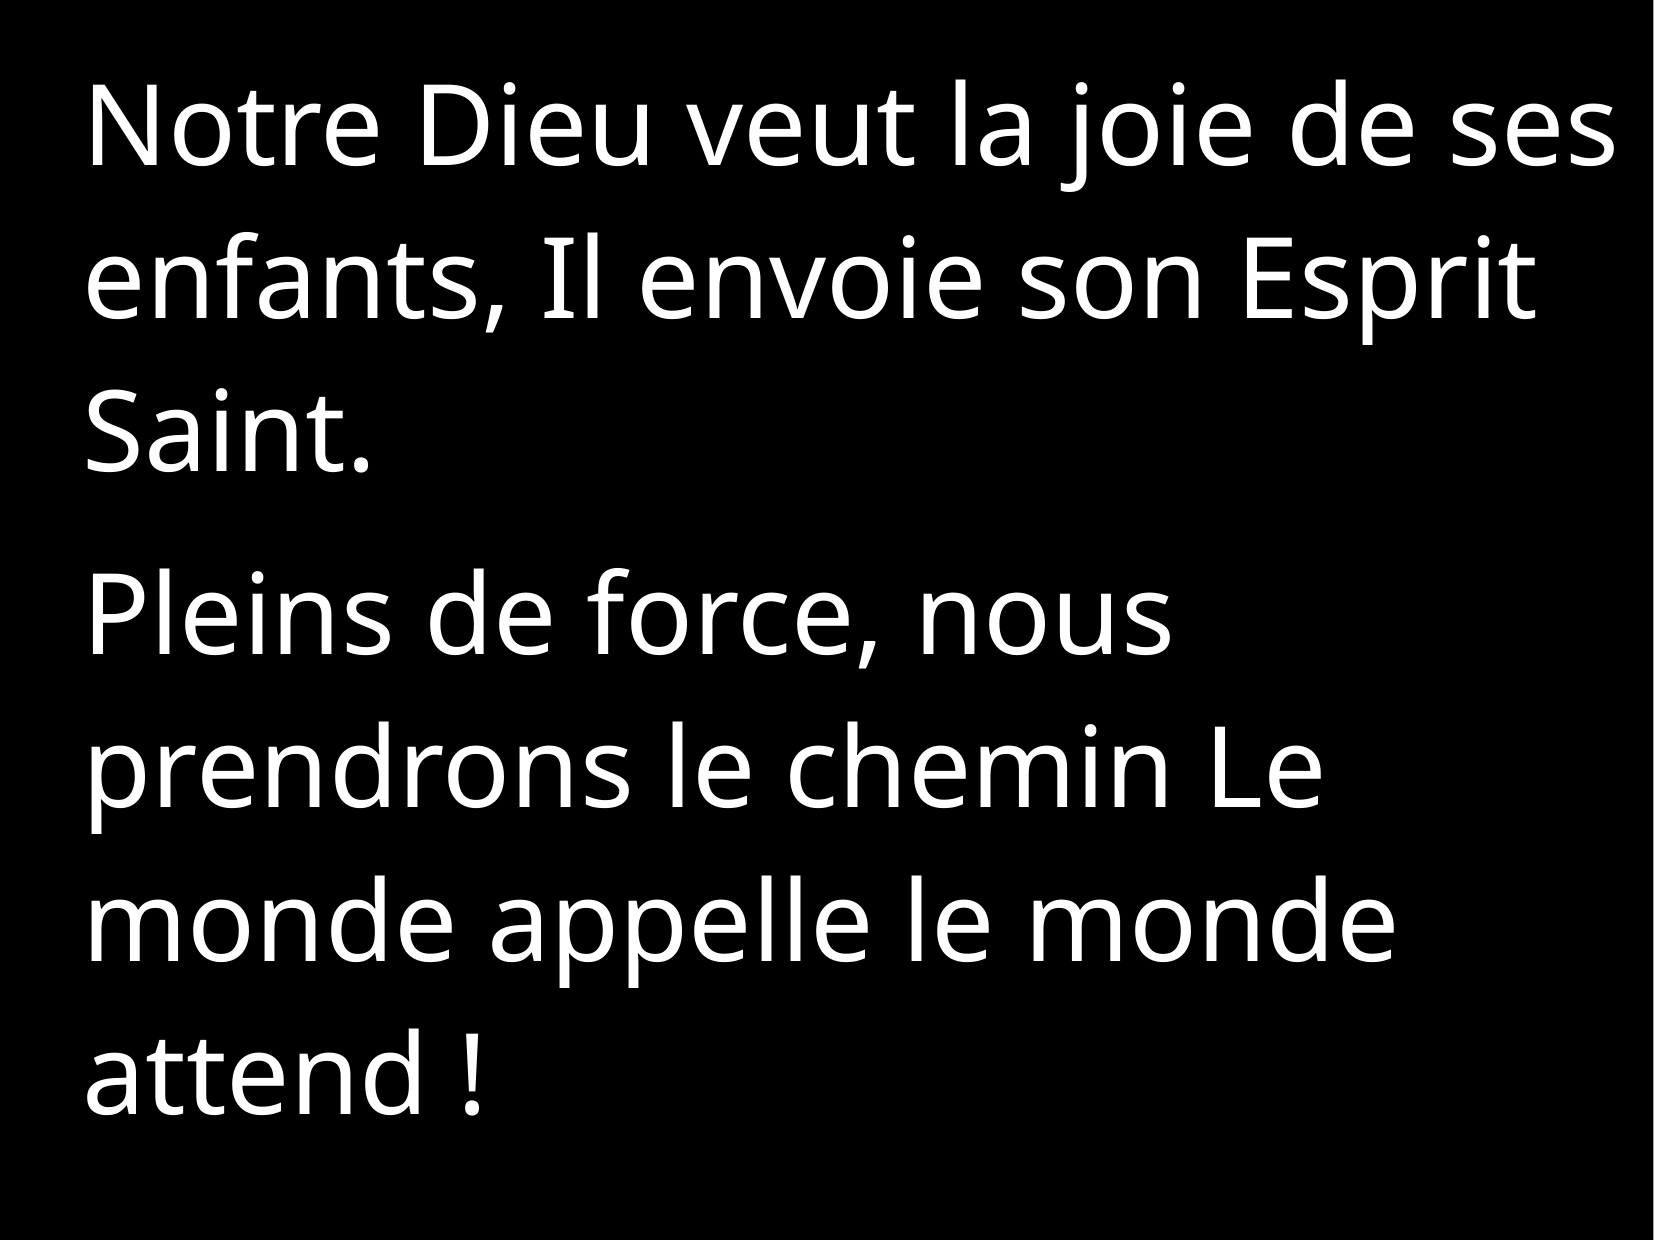

# Notre Dieu veut la joie de ses enfants, Il envoie son Esprit Saint.
Pleins de force, nous prendrons le chemin Le monde appelle le monde attend !